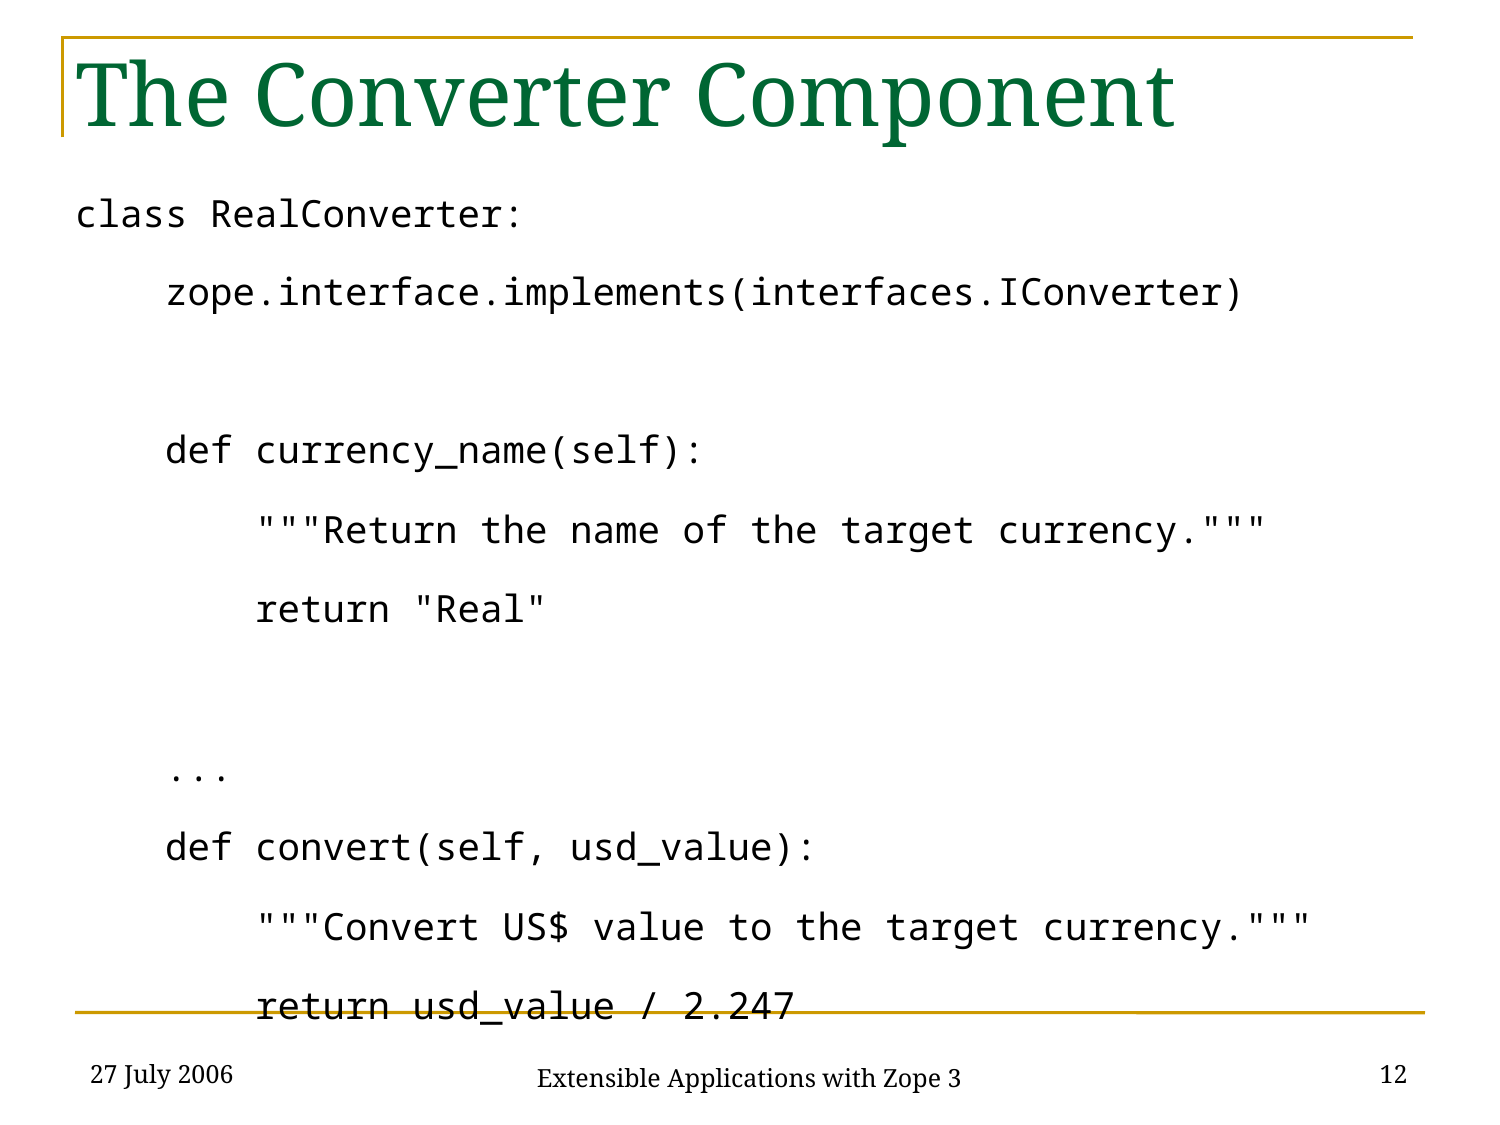

# The Converter Component
class RealConverter:
 zope.interface.implements(interfaces.IConverter)
 def currency_name(self):
 """Return the name of the target currency."""
 return "Real"
 ...
 def convert(self, usd_value):
 """Convert US$ value to the target currency."""
 return usd_value / 2.247
Extensible Applications with Zope 3
27 July 2006
12